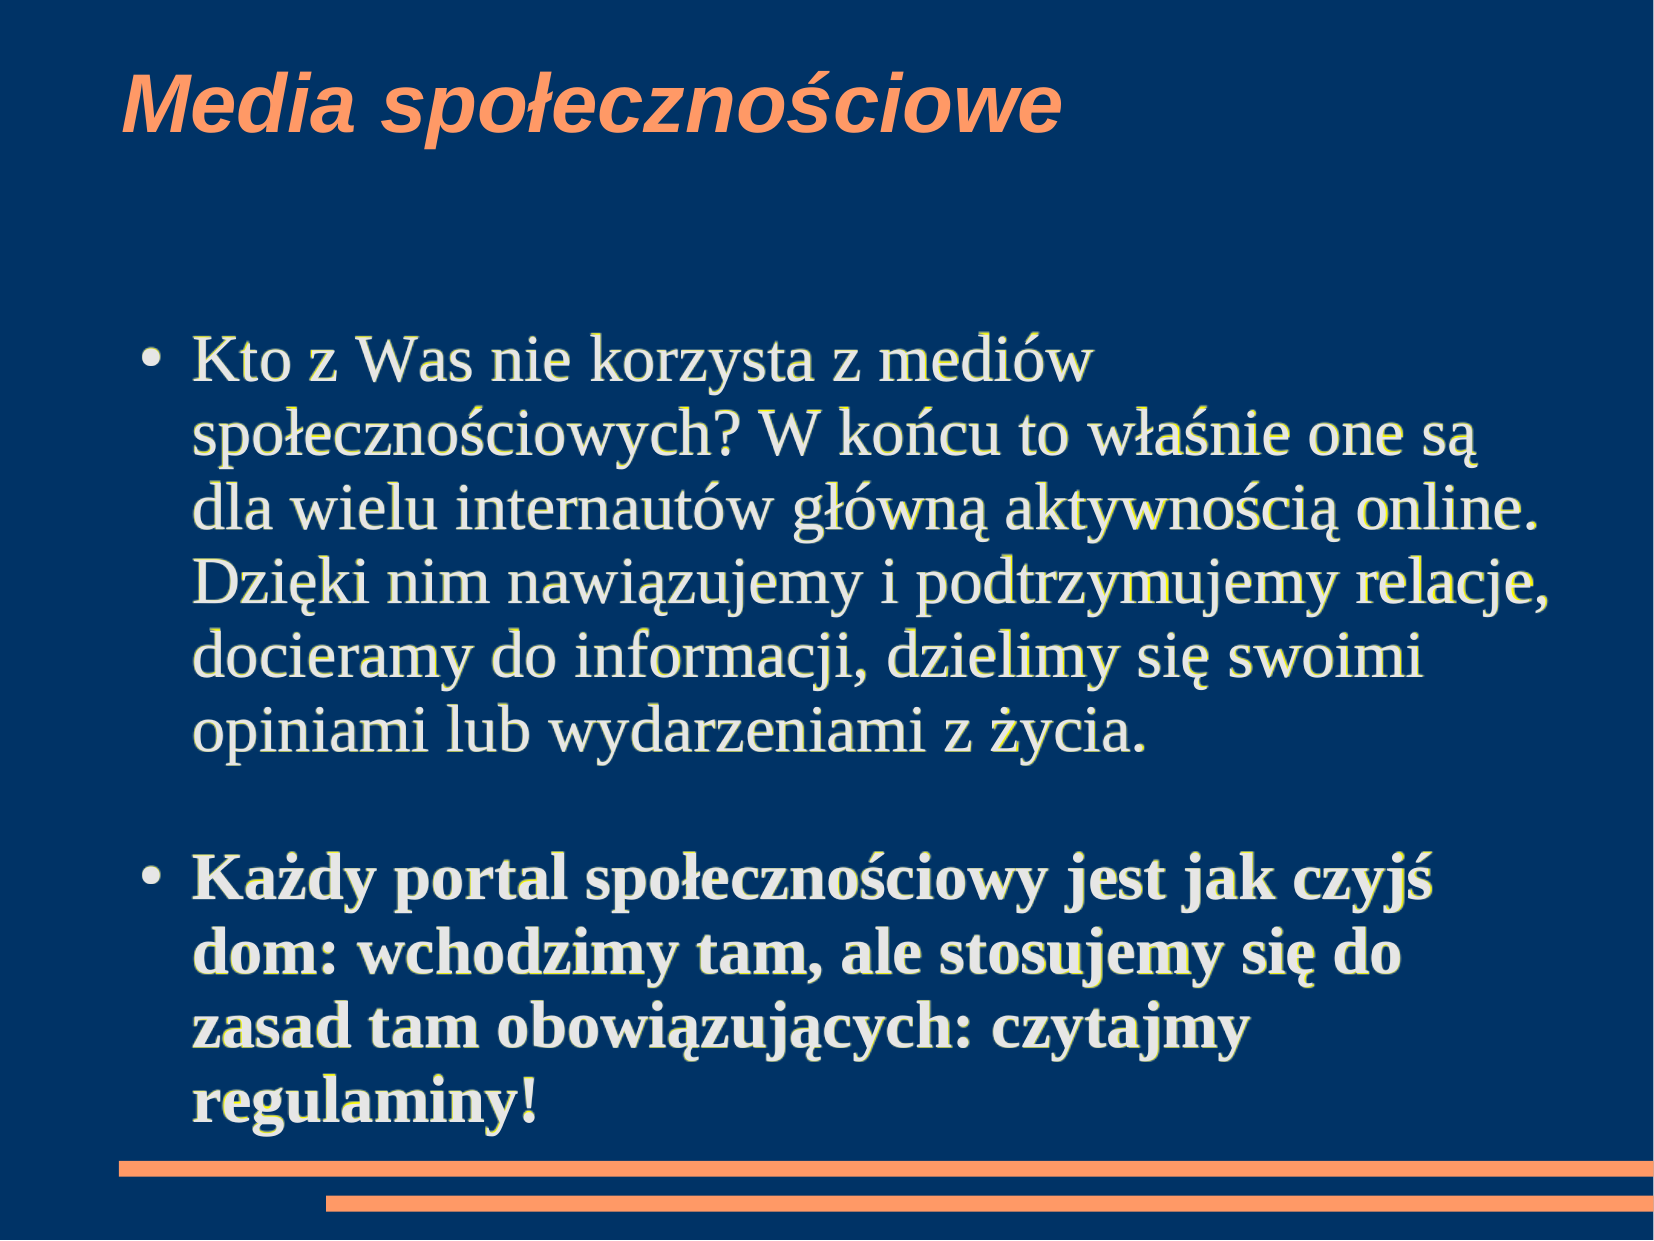

# Media społecznościowe
Kto z Was nie korzysta z mediów społecznościowych? W końcu to właśnie one są dla wielu internautów główną aktywnością online. Dzięki nim nawiązujemy i podtrzymujemy relacje, docieramy do informacji, dzielimy się swoimi opiniami lub wydarzeniami z życia.
Każdy portal społecznościowy jest jak czyjś dom: wchodzimy tam, ale stosujemy się do zasad tam obowiązujących: czytajmy regulaminy!